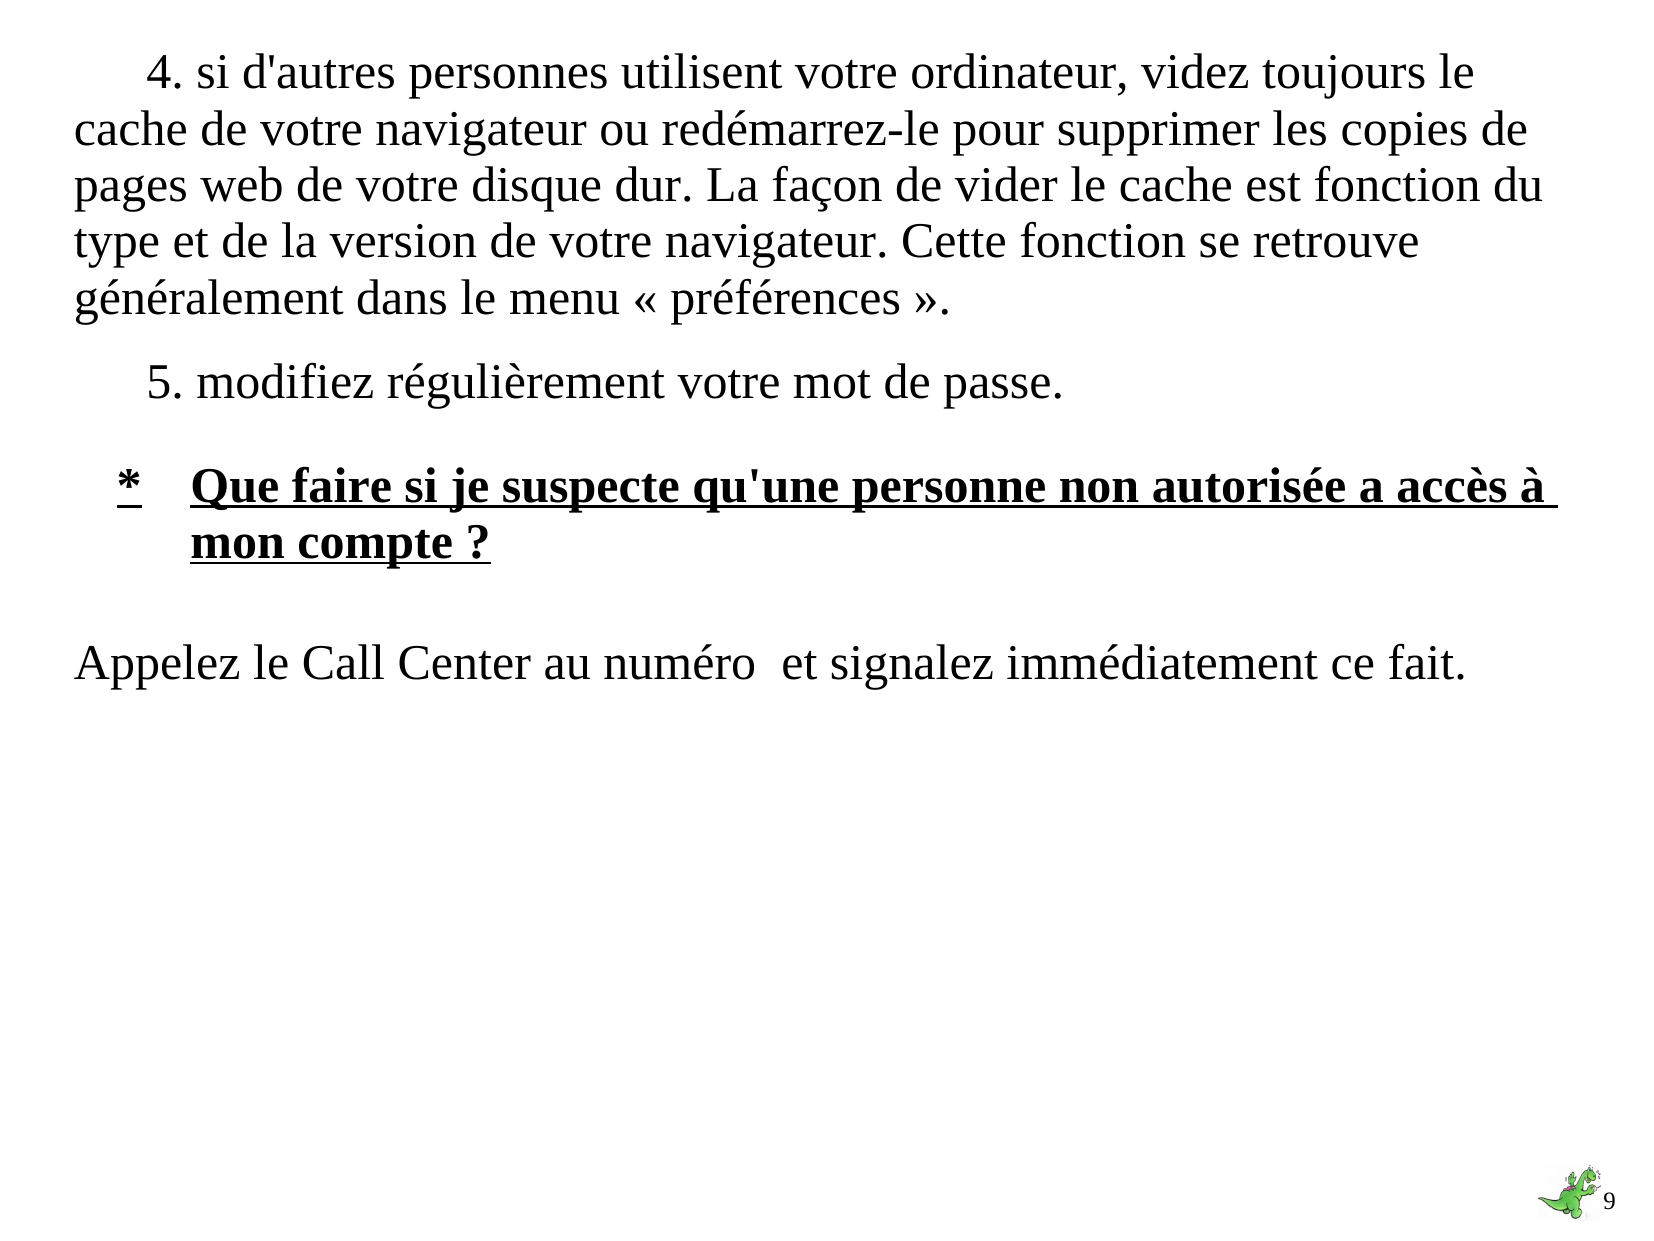

4. si d'autres personnes utilisent votre ordinateur, videz toujours le
cache de votre navigateur ou redémarrez-le pour supprimer les copies de
pages web de votre disque dur. La façon de vider le cache est fonction du
type et de la version de votre navigateur. Cette fonction se retrouve
généralement dans le menu « préférences ».
	5. modifiez régulièrement votre mot de passe.
	*	Que faire si je suspecte qu'une personne non autorisée a accès à
		mon compte ?
Appelez le Call Center au numéro et signalez immédiatement ce fait.
9